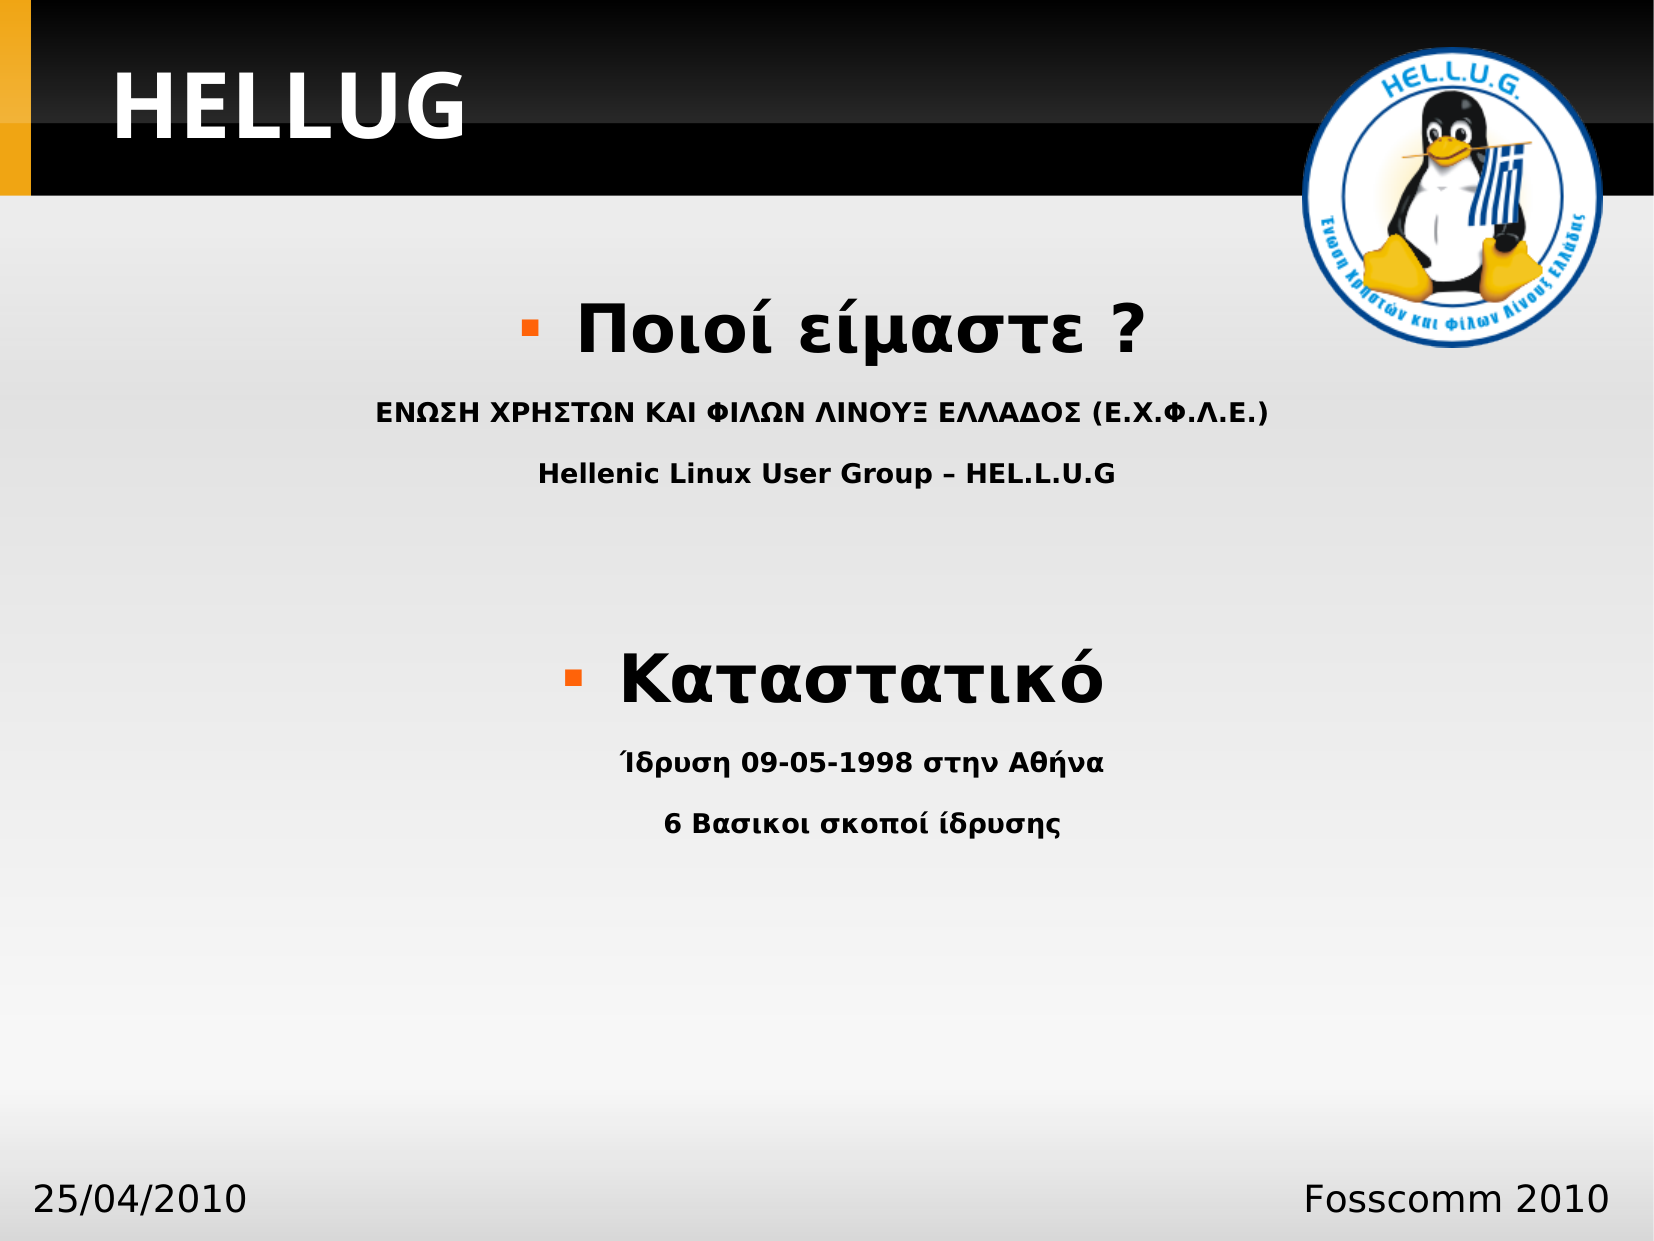

# HELLUG
Ποιοί είμαστε ?
ΕΝΩΣΗ ΧΡΗΣΤΩΝ ΚΑΙ ΦΙΛΩΝ ΛΙΝΟΥΞ ΕΛΛΑΔΟΣ (Ε.Χ.Φ.Λ.Ε.)
Hellenic Linux User Group – HEL.L.U.G
Καταστατικό
Ίδρυση 09-05-1998 στην Αθήνα
6 Βασικοι σκοποί ίδρυσης
| Fosscomm 2010 |
| --- |
| 25/04/2010 |
| --- |